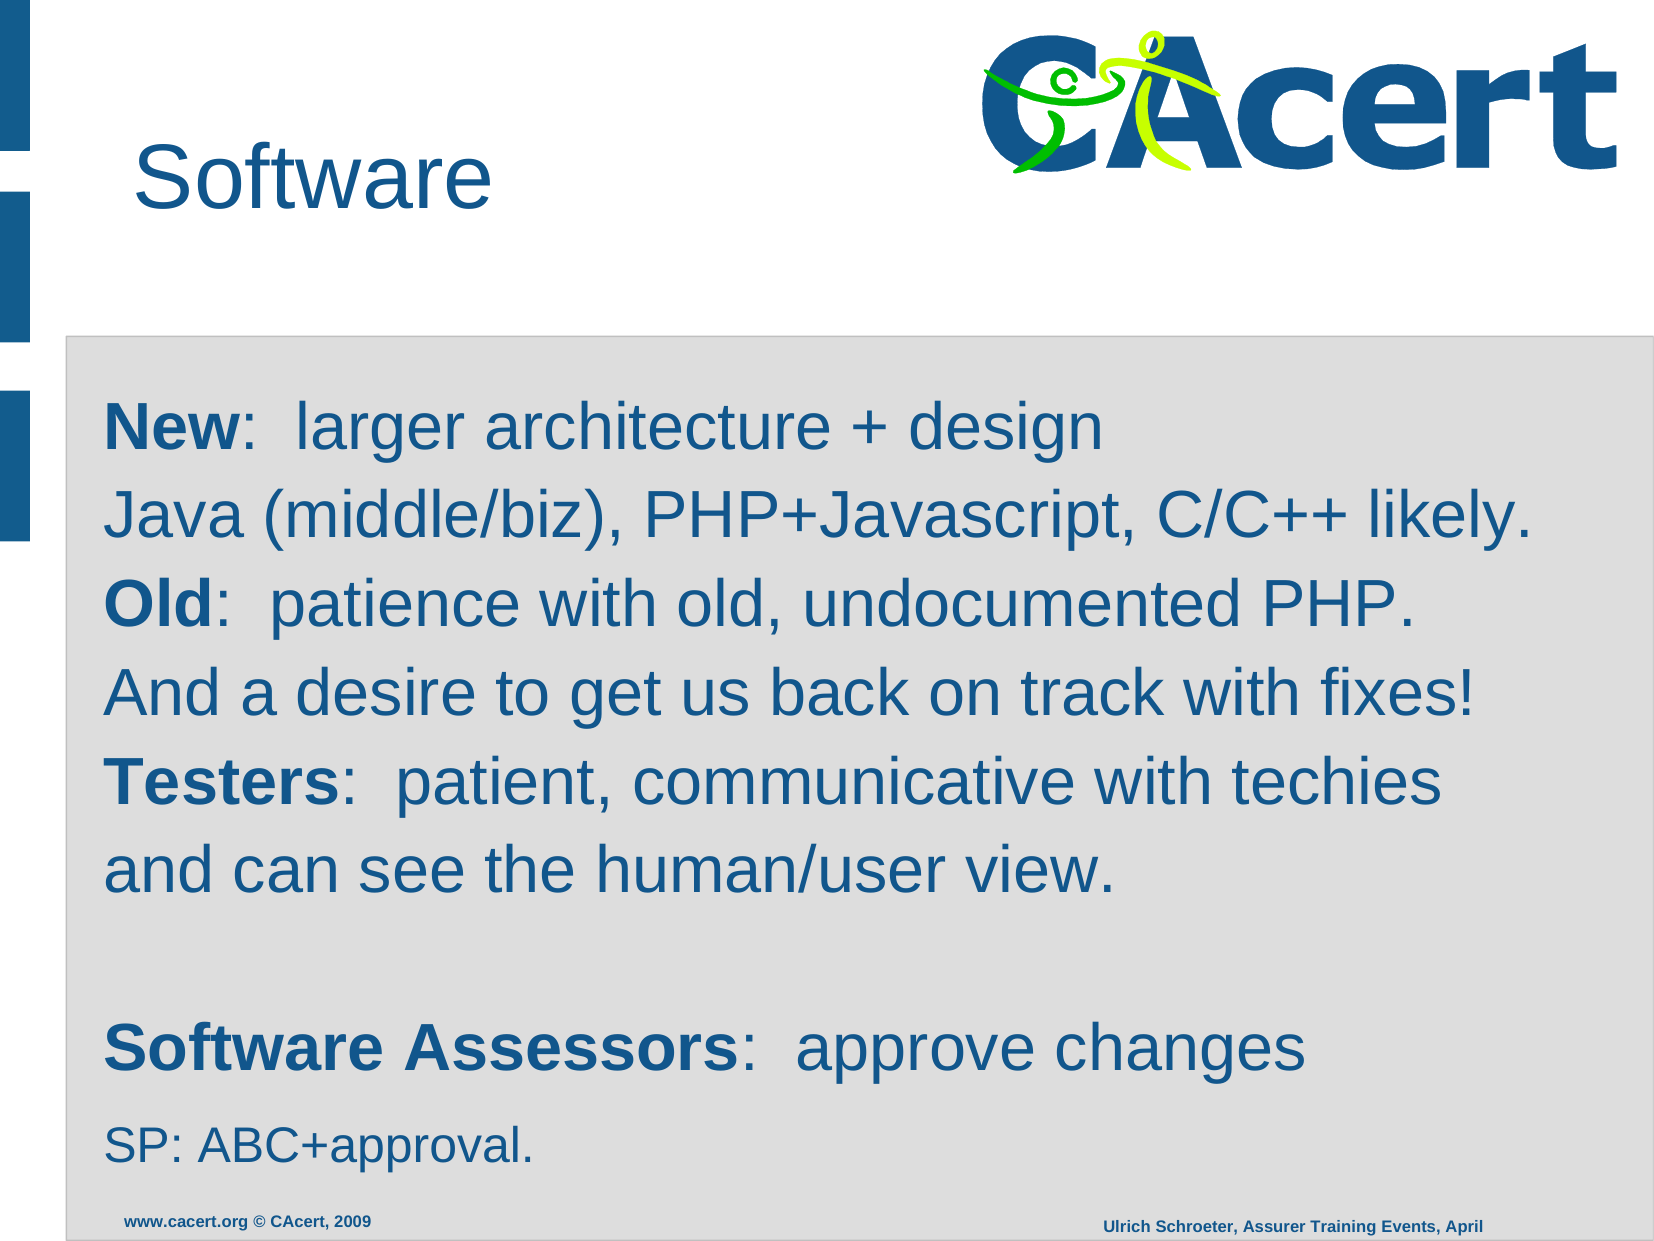

Software
New: larger architecture + design
Java (middle/biz), PHP+Javascript, C/C++ likely.
Old: patience with old, undocumented PHP.
And a desire to get us back on track with fixes!
Testers: patient, communicative with techies
and can see the human/user view.
Software Assessors: approve changes
SP: ABC+approval.